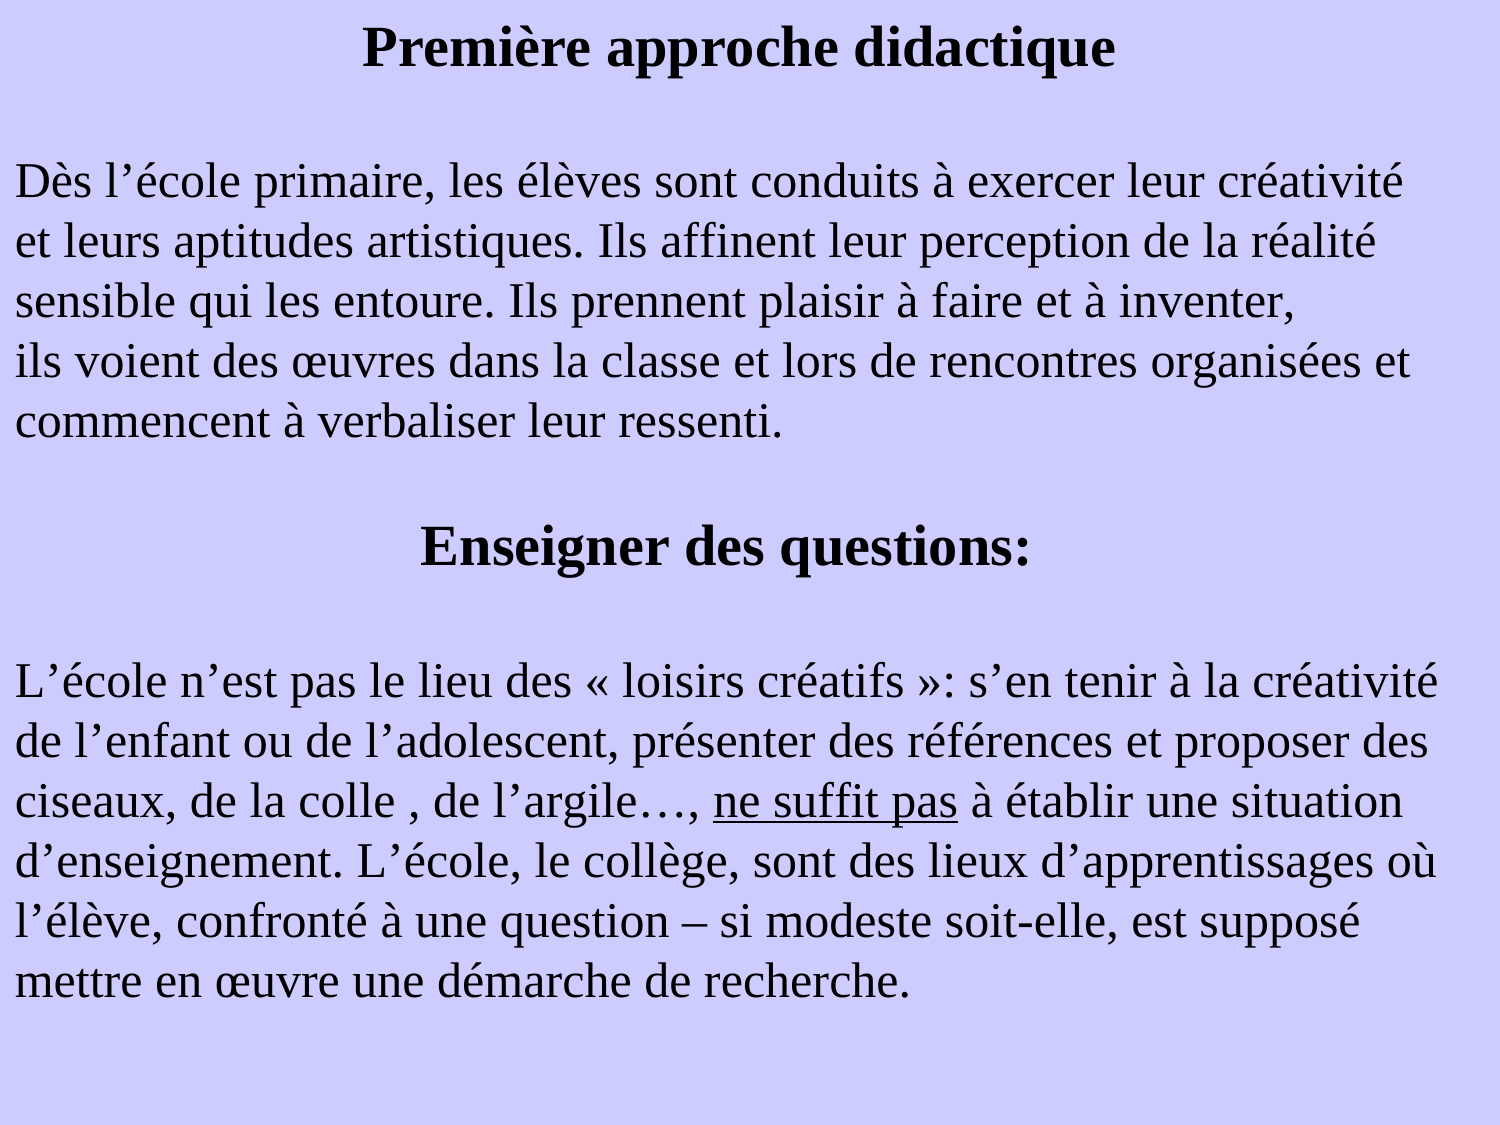

Première approche didactique
Dès l’école primaire, les élèves sont conduits à exercer leur créativité
et leurs aptitudes artistiques. Ils affinent leur perception de la réalité
sensible qui les entoure. Ils prennent plaisir à faire et à inventer,
ils voient des œuvres dans la classe et lors de rencontres organisées et
commencent à verbaliser leur ressenti.
 Enseigner des questions:
L’école n’est pas le lieu des « loisirs créatifs »: s’en tenir à la créativité
de l’enfant ou de l’adolescent, présenter des références et proposer des
ciseaux, de la colle , de l’argile…, ne suffit pas à établir une situation
d’enseignement. L’école, le collège, sont des lieux d’apprentissages où
l’élève, confronté à une question – si modeste soit-elle, est supposé
mettre en œuvre une démarche de recherche.